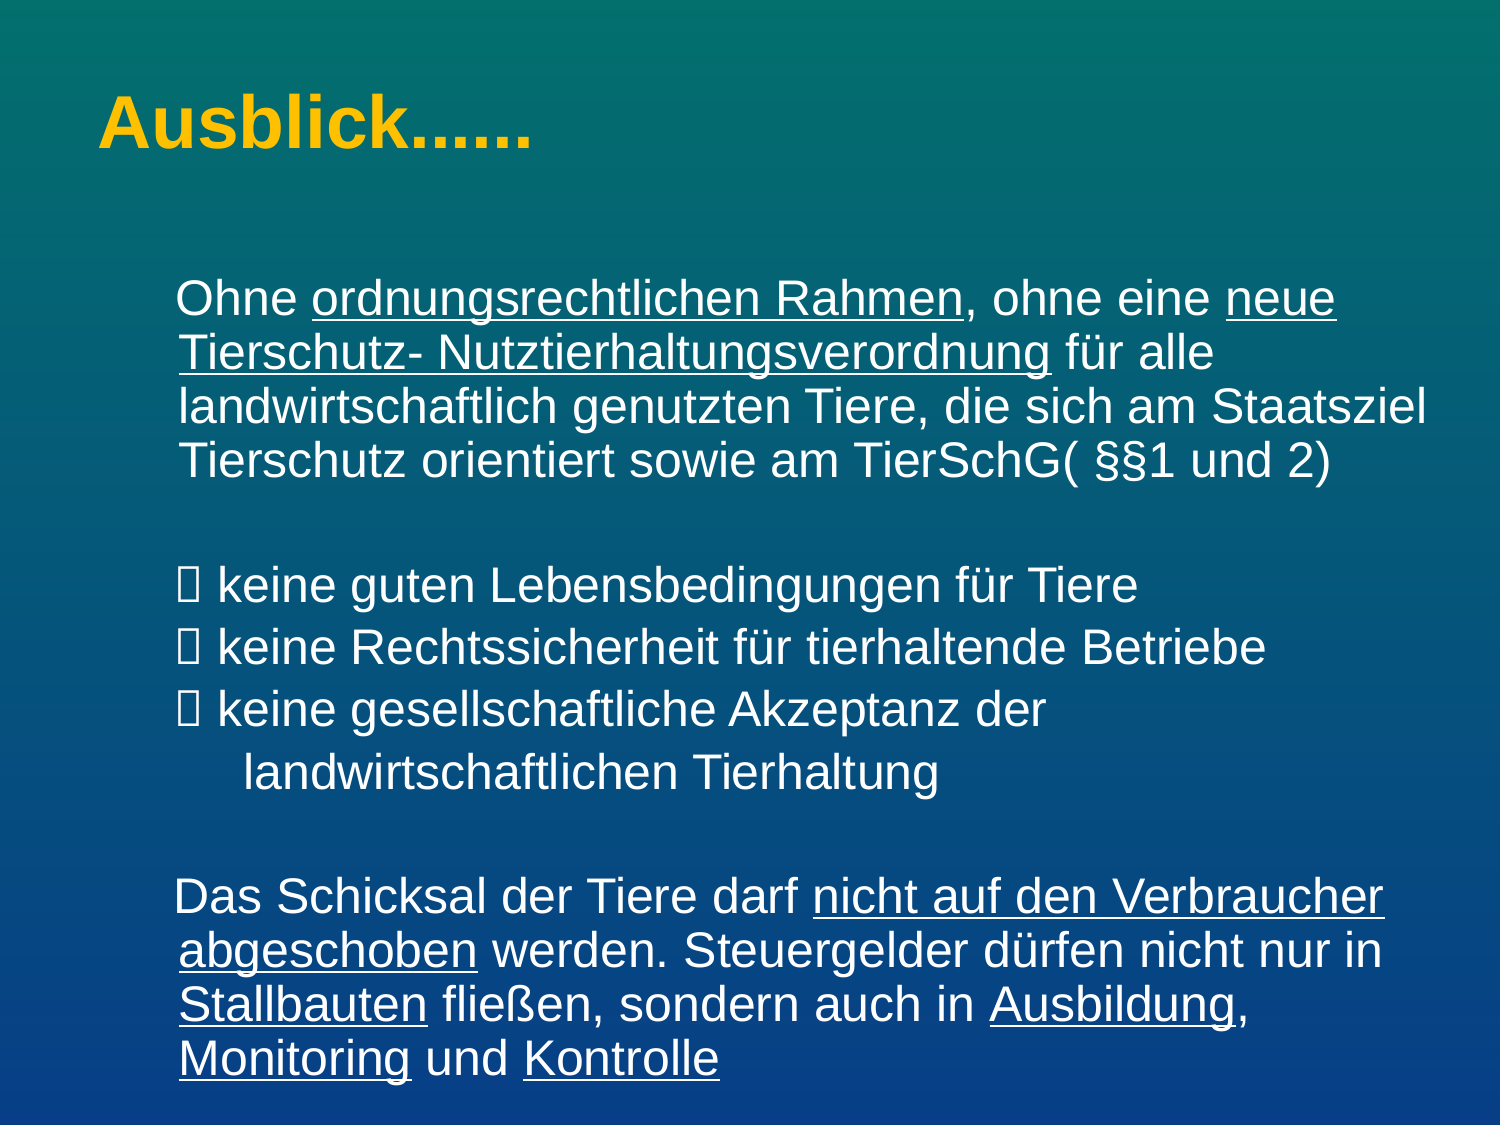

# Ausblick......
 Ohne ordnungsrechtlichen Rahmen, ohne eine neue Tierschutz- Nutztierhaltungsverordnung für alle landwirtschaftlich genutzten Tiere, die sich am Staatsziel Tierschutz orientiert sowie am TierSchG( §§1 und 2)
  keine guten Lebensbedingungen für Tiere
  keine Rechtssicherheit für tierhaltende Betriebe
  keine gesellschaftliche Akzeptanz der
 landwirtschaftlichen Tierhaltung
 Das Schicksal der Tiere darf nicht auf den Verbraucher abgeschoben werden. Steuergelder dürfen nicht nur in Stallbauten fließen, sondern auch in Ausbildung, Monitoring und Kontrolle